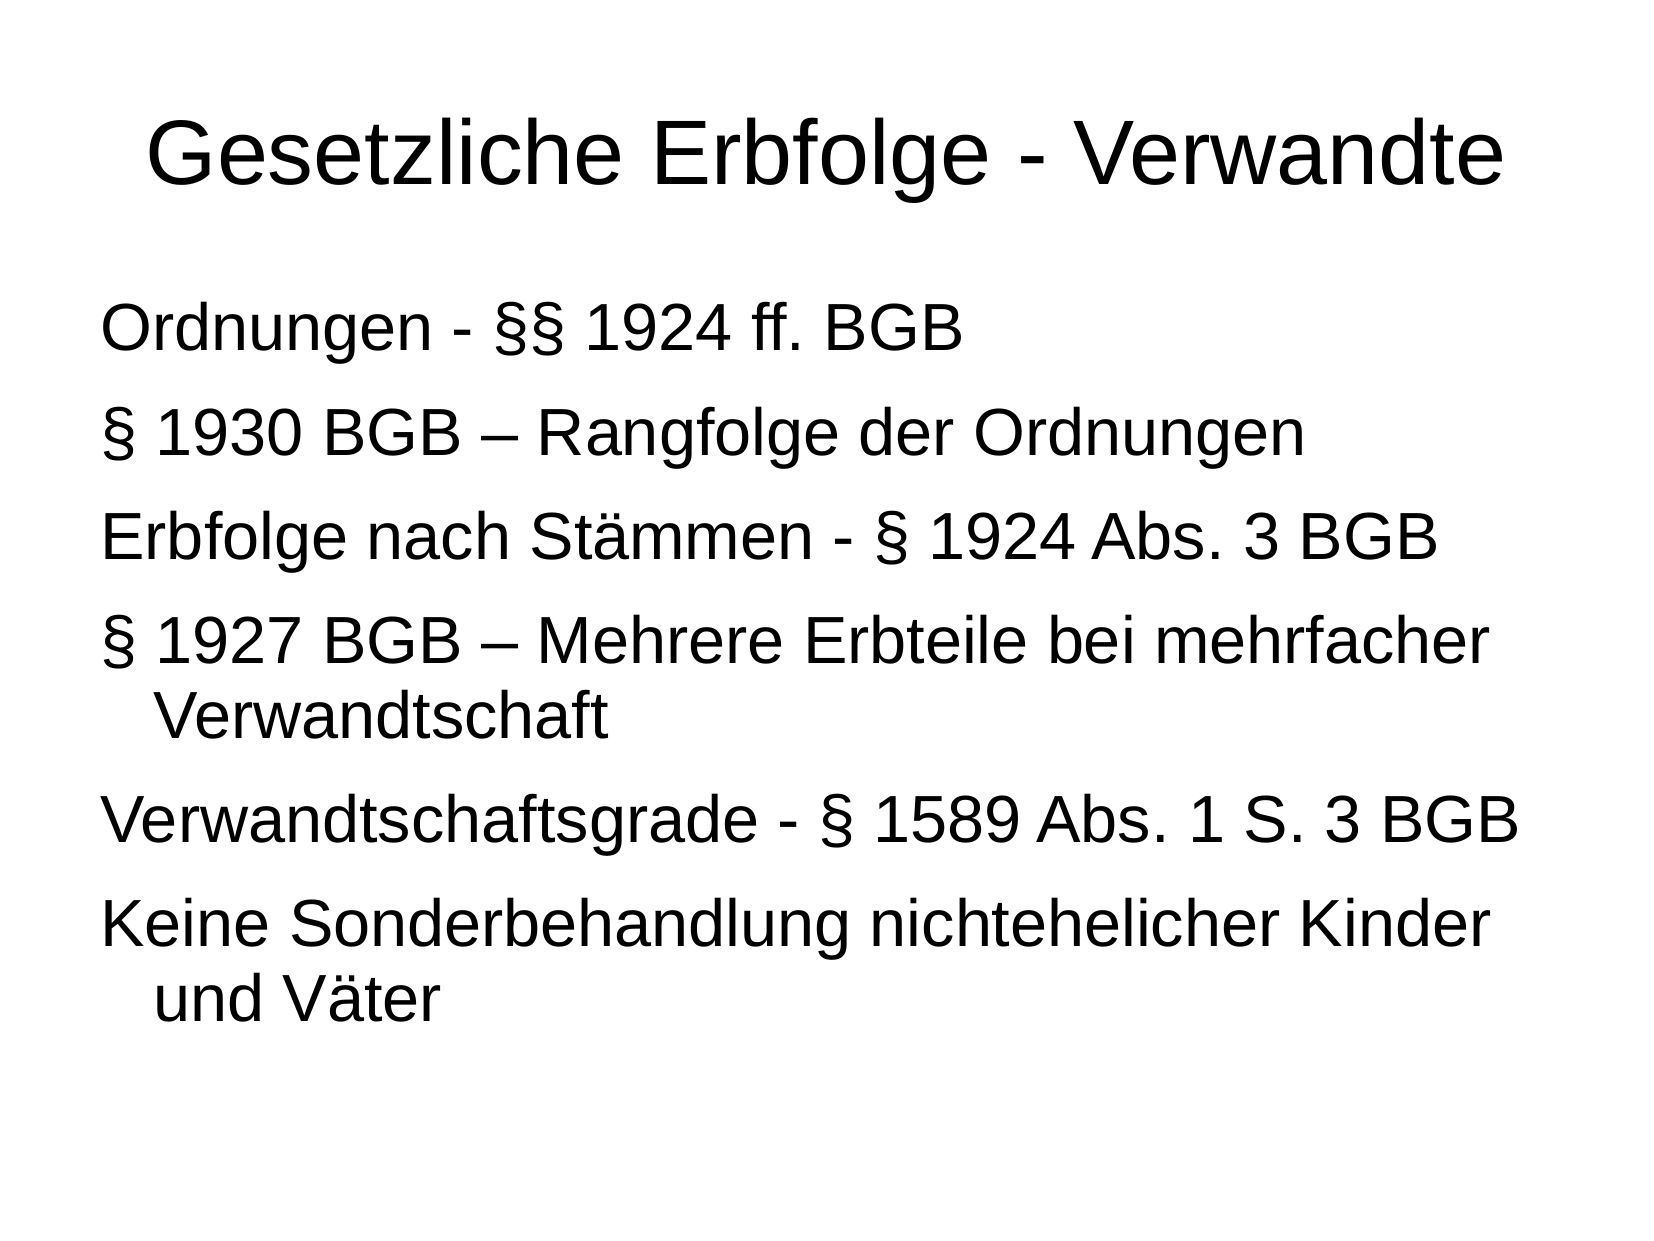

# Gesetzliche Erbfolge - Verwandte
Ordnungen - §§ 1924 ff. BGB
§ 1930 BGB – Rangfolge der Ordnungen
Erbfolge nach Stämmen - § 1924 Abs. 3 BGB
§ 1927 BGB – Mehrere Erbteile bei mehrfacher Verwandtschaft
Verwandtschaftsgrade - § 1589 Abs. 1 S. 3 BGB
Keine Sonderbehandlung nichtehelicher Kinder und Väter